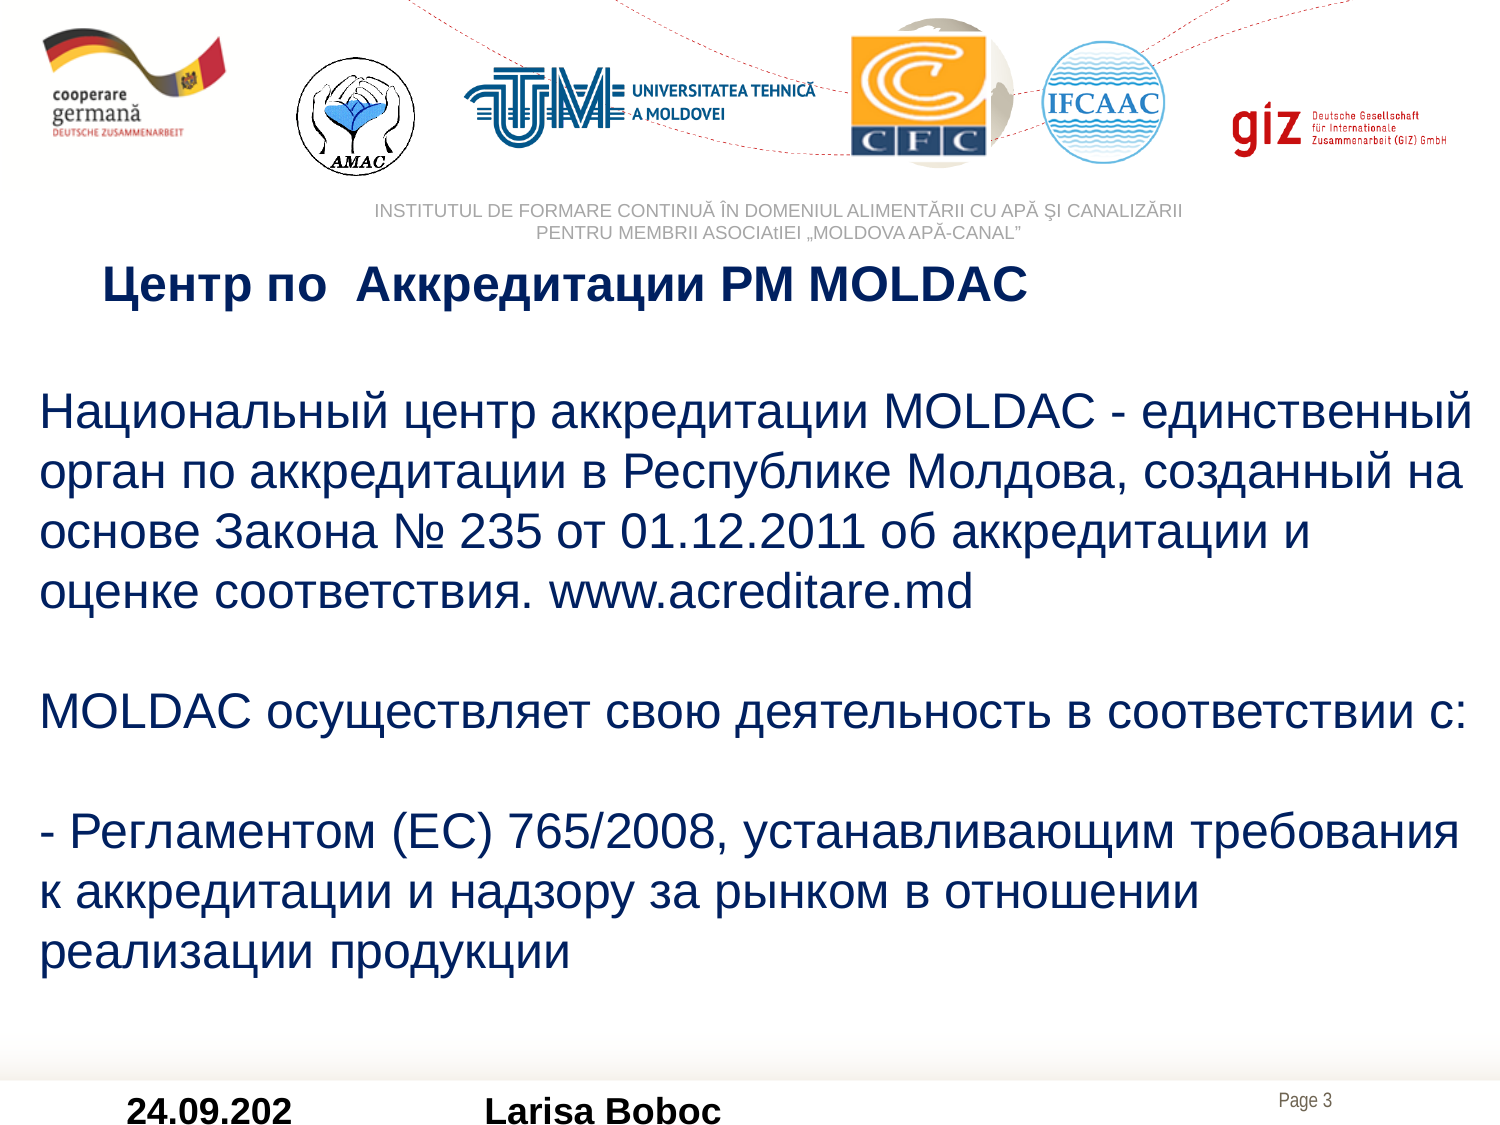

INSTITUTUL DE FORMARE CONTINUĂ ÎN DOMENIUL ALIMENTĂRII CU APĂ ŞI CANALIZĂRII
PENTRU MEMBRII ASOCIAtIEI „MOLDOVA APĂ-CANAL”
Центр по Аккредитации РМ MOLDAC
# Национальный центр аккредитации MOLDAC - единственный орган по аккредитации в Республике Молдова, созданный на основе Закона № 235 от 01.12.2011 об аккредитации и оценке соответствия. www.acreditare.md MOLDAC осуществляет свою деятельность в соответствии с: - Регламентом (ЕС) 765/2008, устанавливающим требования к аккредитации и надзору за рынком в отношении реализации продукции
Larisa Boboc